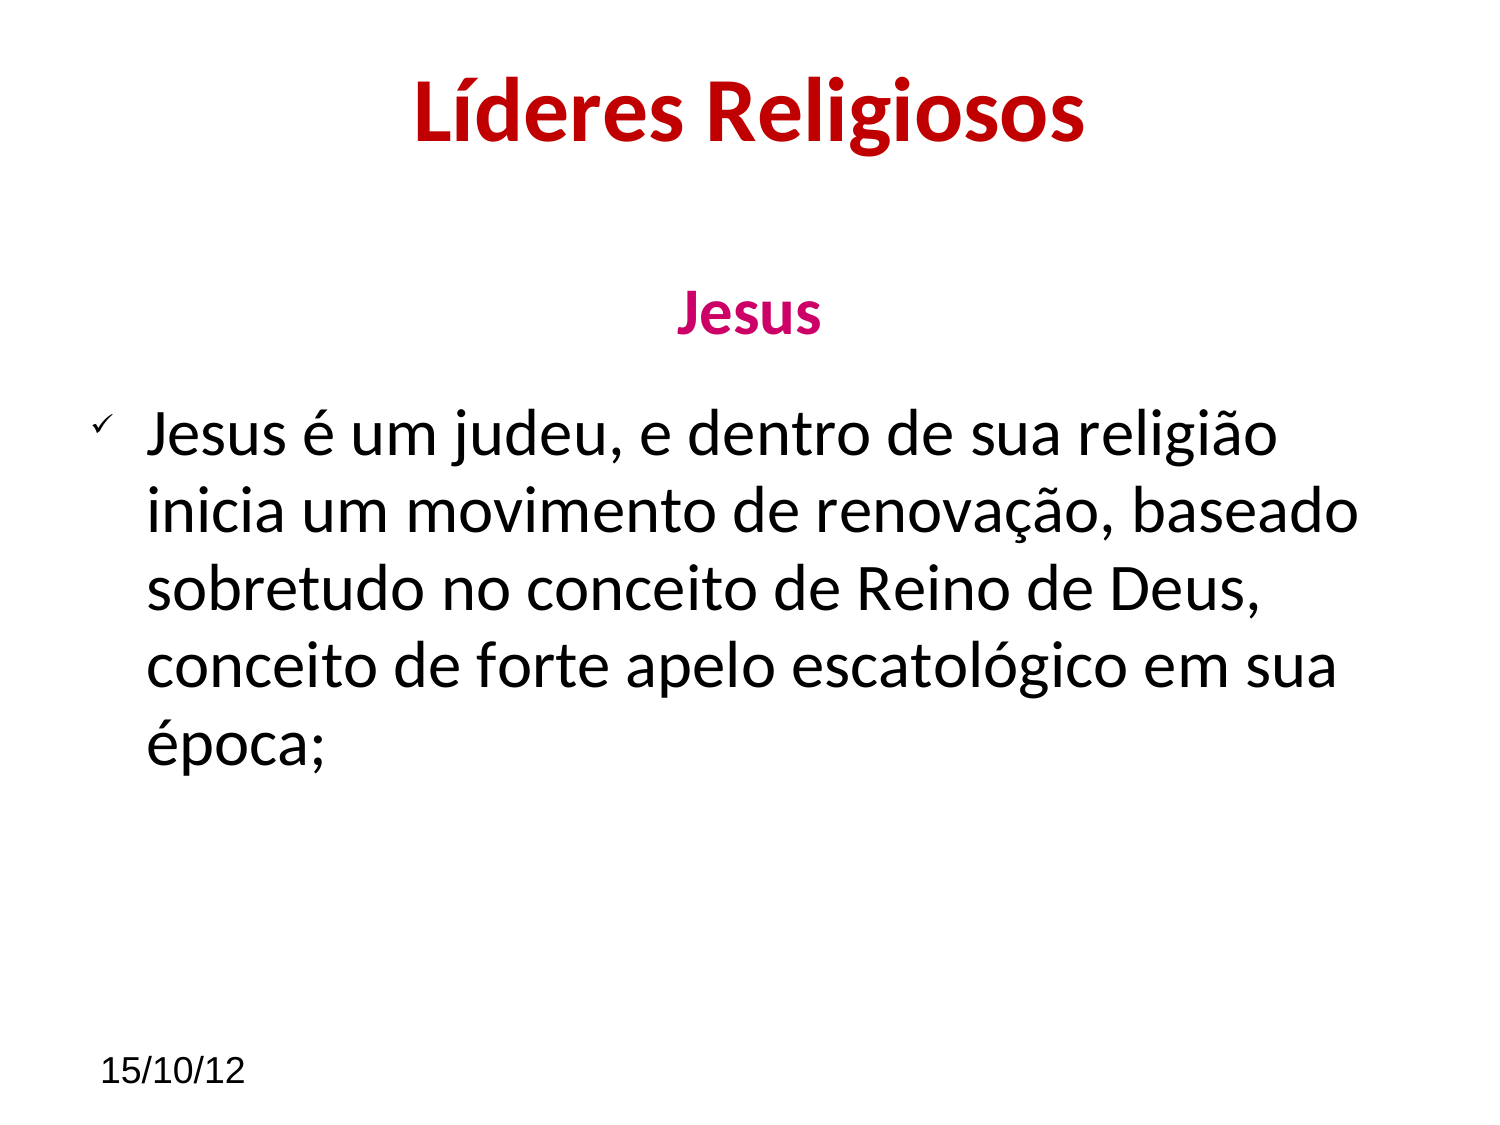

# Líderes Religiosos
Jesus
Jesus é um judeu, e dentro de sua religião inicia um movimento de renovação, baseado sobretudo no conceito de Reino de Deus, conceito de forte apelo escatológico em sua época;